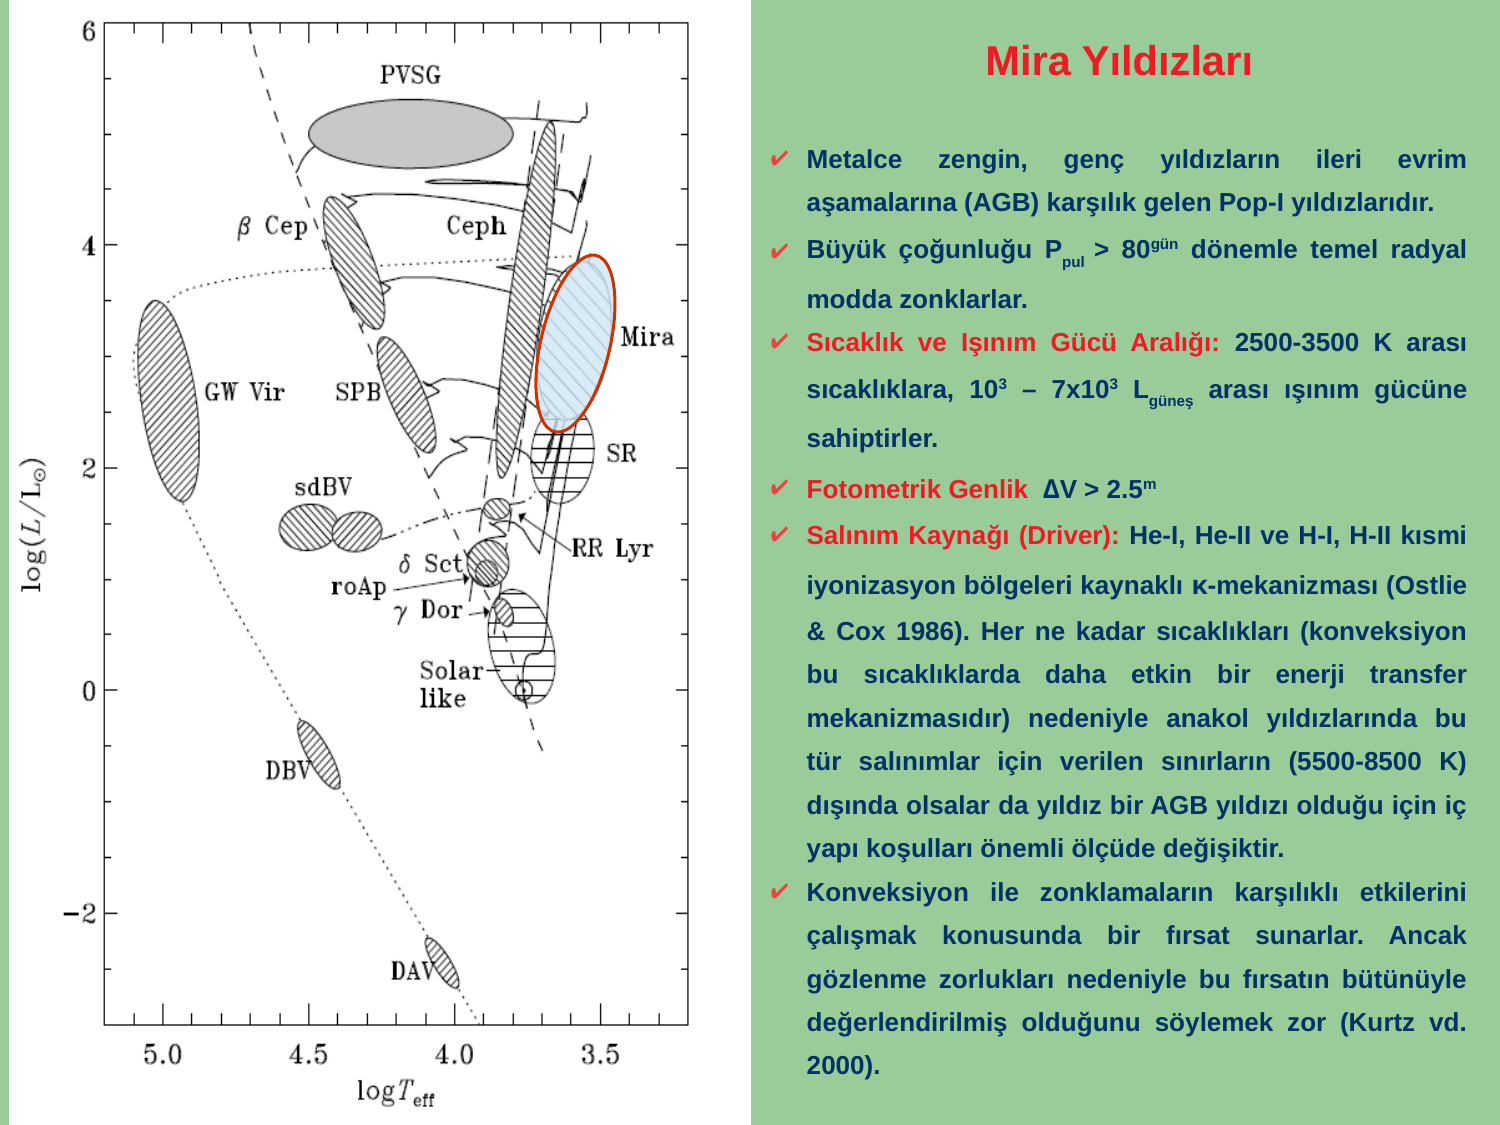

Mira Yıldızları
Metalce zengin, genç yıldızların ileri evrim aşamalarına (AGB) karşılık gelen Pop-I yıldızlarıdır.
Büyük çoğunluğu Ppul > 80gün dönemle temel radyal modda zonklarlar.
Sıcaklık ve Işınım Gücü Aralığı: 2500-3500 K arası sıcaklıklara, 103 – 7x103 Lgüneş arası ışınım gücüne sahiptirler.
Fotometrik Genlik ΔV > 2.5m
Salınım Kaynağı (Driver): He-I, He-II ve H-I, H-II kısmi iyonizasyon bölgeleri kaynaklı κ-mekanizması (Ostlie & Cox 1986). Her ne kadar sıcaklıkları (konveksiyon bu sıcaklıklarda daha etkin bir enerji transfer mekanizmasıdır) nedeniyle anakol yıldızlarında bu tür salınımlar için verilen sınırların (5500-8500 K) dışında olsalar da yıldız bir AGB yıldızı olduğu için iç yapı koşulları önemli ölçüde değişiktir.
Konveksiyon ile zonklamaların karşılıklı etkilerini çalışmak konusunda bir fırsat sunarlar. Ancak gözlenme zorlukları nedeniyle bu fırsatın bütünüyle değerlendirilmiş olduğunu söylemek zor (Kurtz vd. 2000).